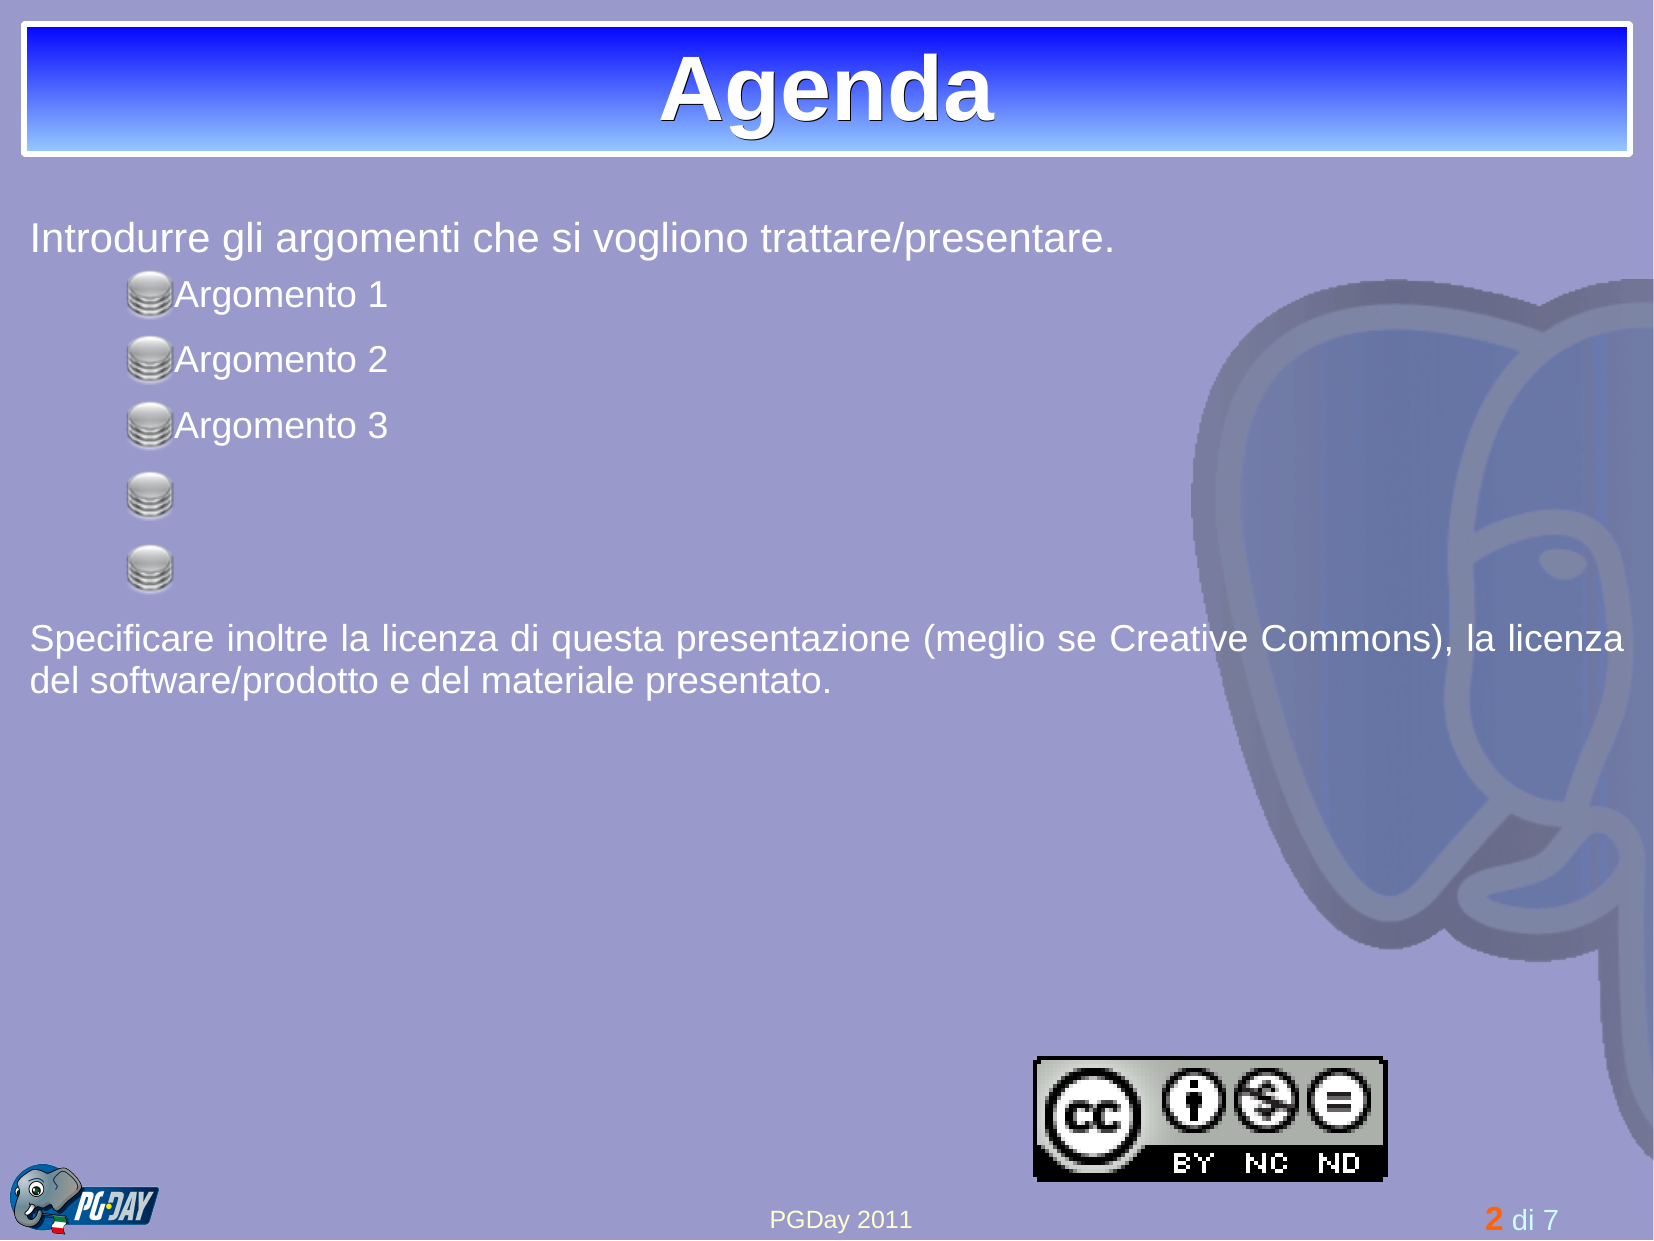

# Agenda
Introdurre gli argomenti che si vogliono trattare/presentare.
Argomento 1
Argomento 2
Argomento 3
Specificare inoltre la licenza di questa presentazione (meglio se Creative Commons), la licenza del software/prodotto e del materiale presentato.